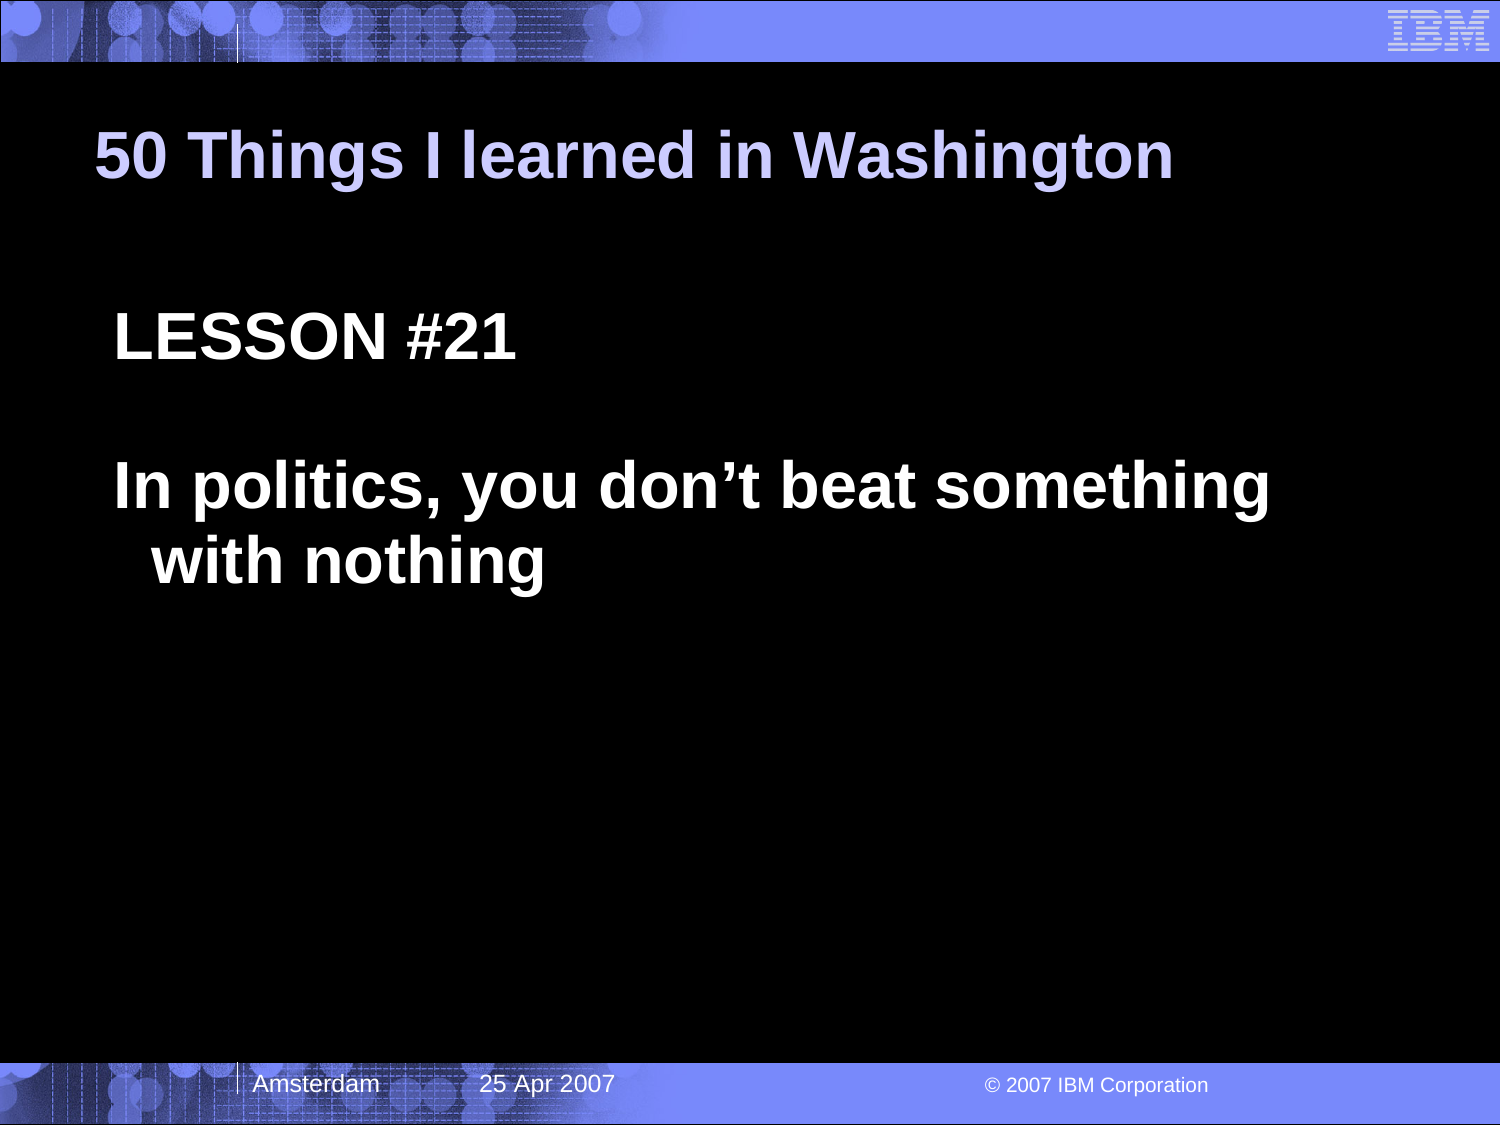

# 50 Things I learned in Washington
LESSON #21
In politics, you don’t beat something with nothing